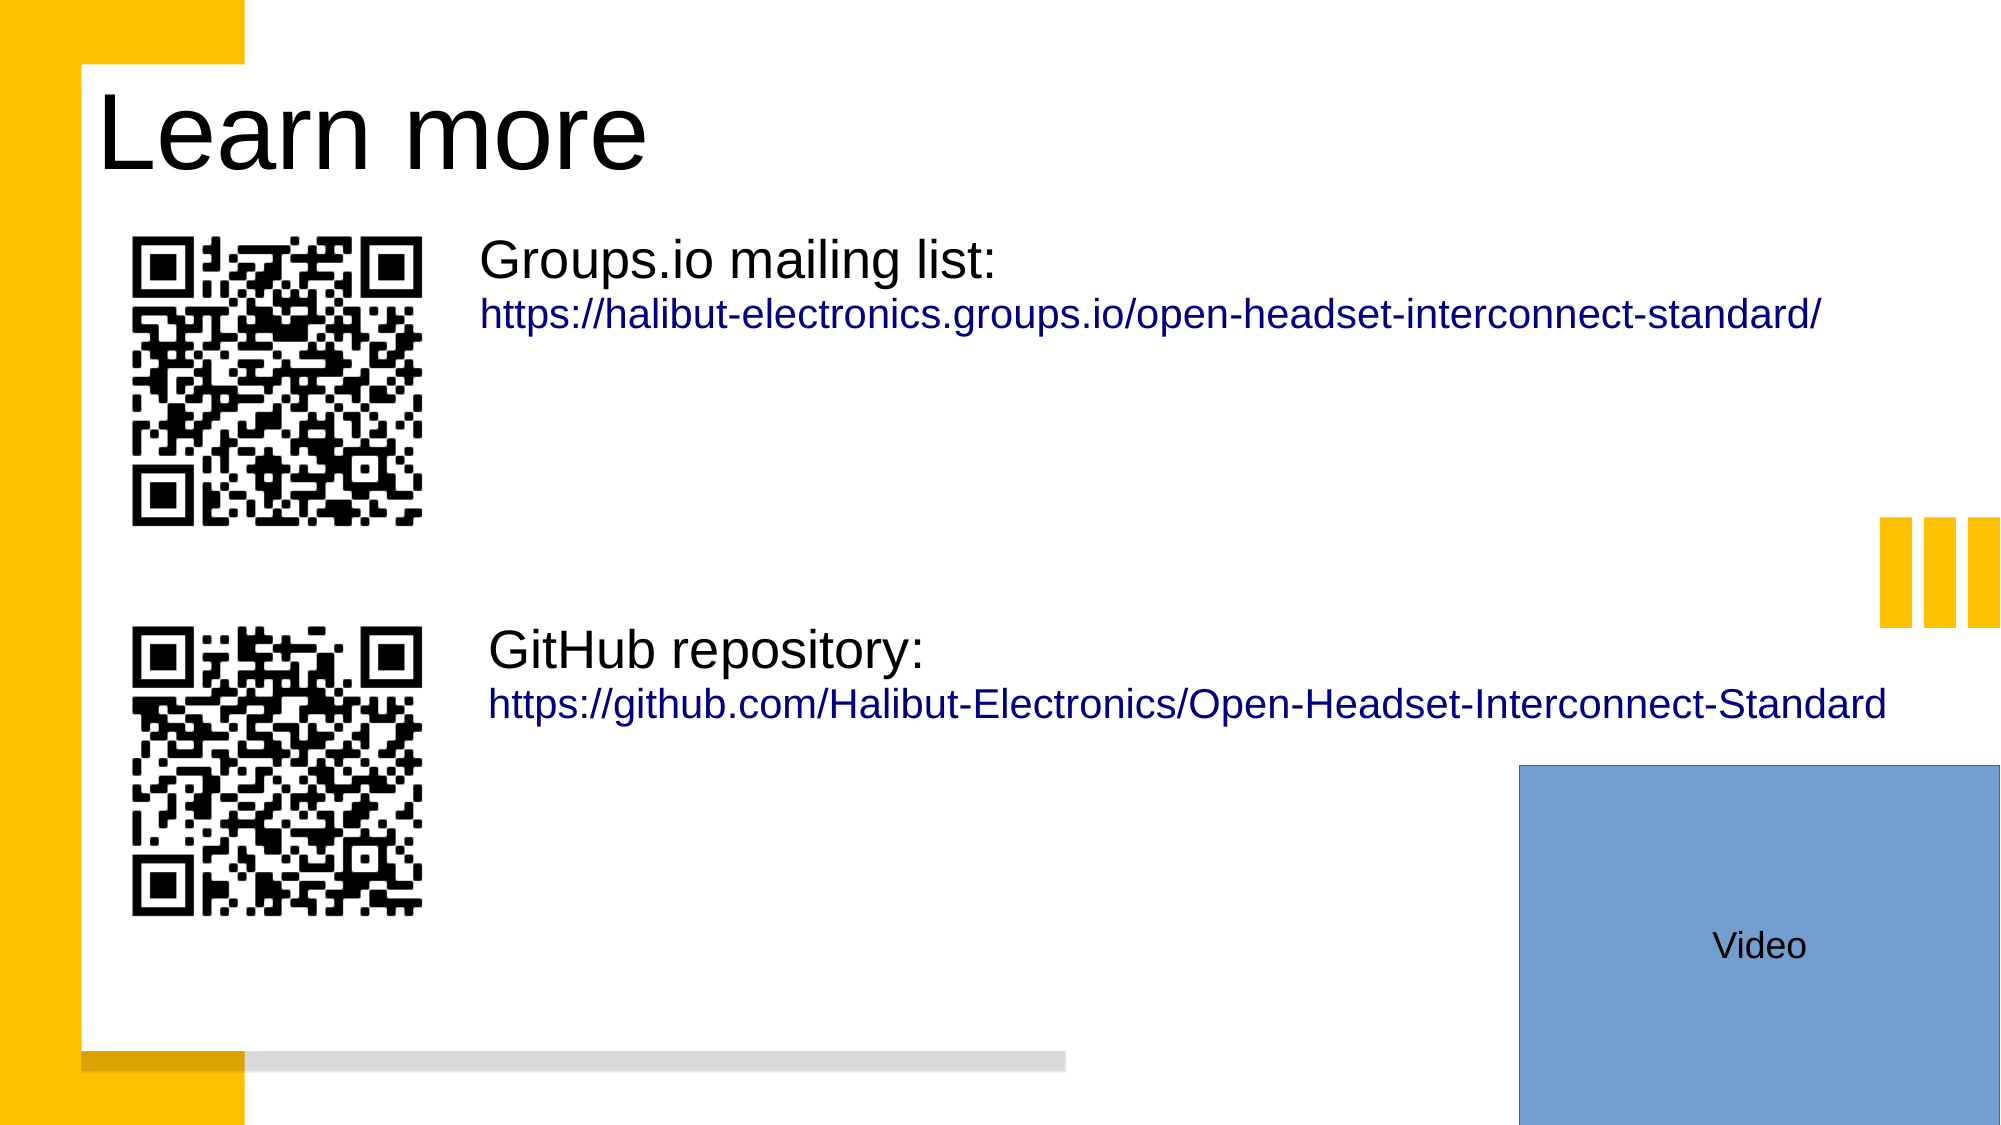

Video
Learn more
Groups.io mailing list:
https://halibut-electronics.groups.io/open-headset-interconnect-standard/
GitHub repository:
https://github.com/Halibut-Electronics/Open-Headset-Interconnect-Standard